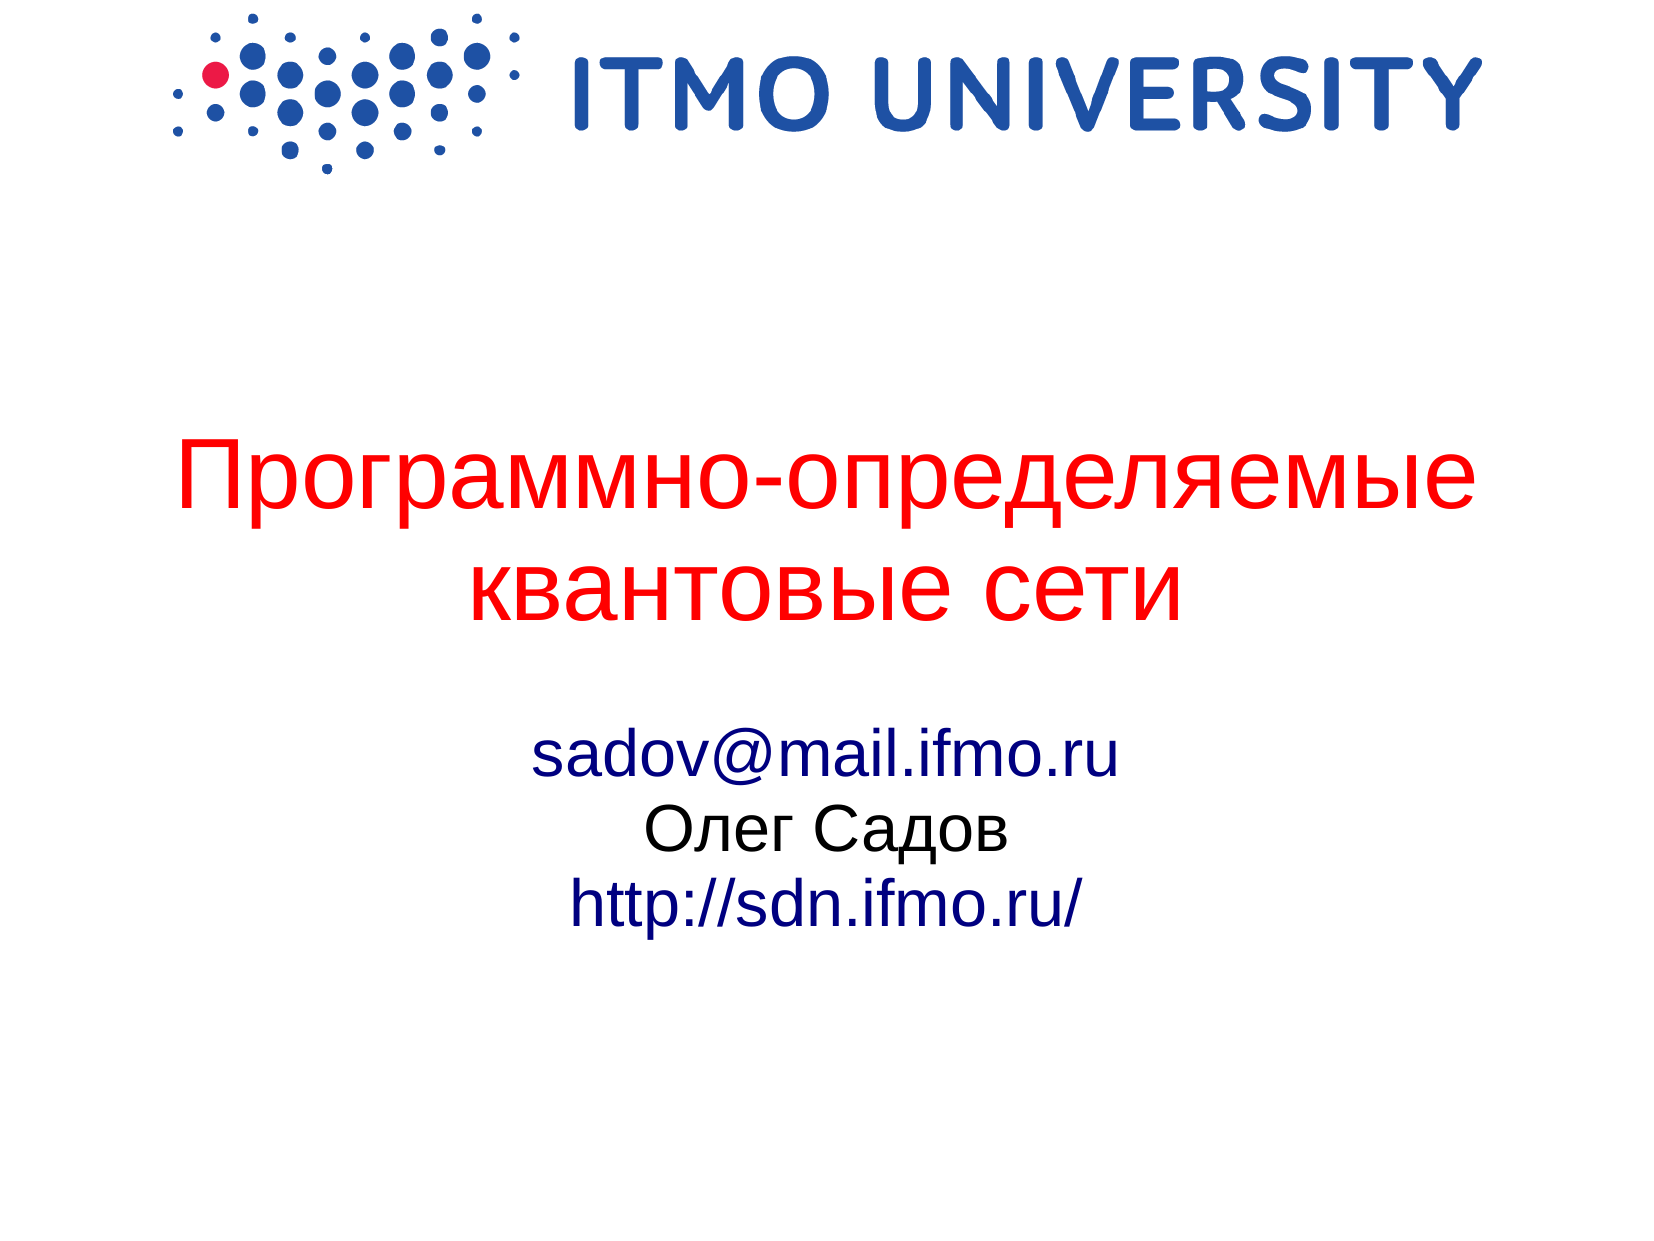

# Программно-определяемые квантовые сети
sadov@mail.ifmo.ru
Олег Садов
http://sdn.ifmo.ru/